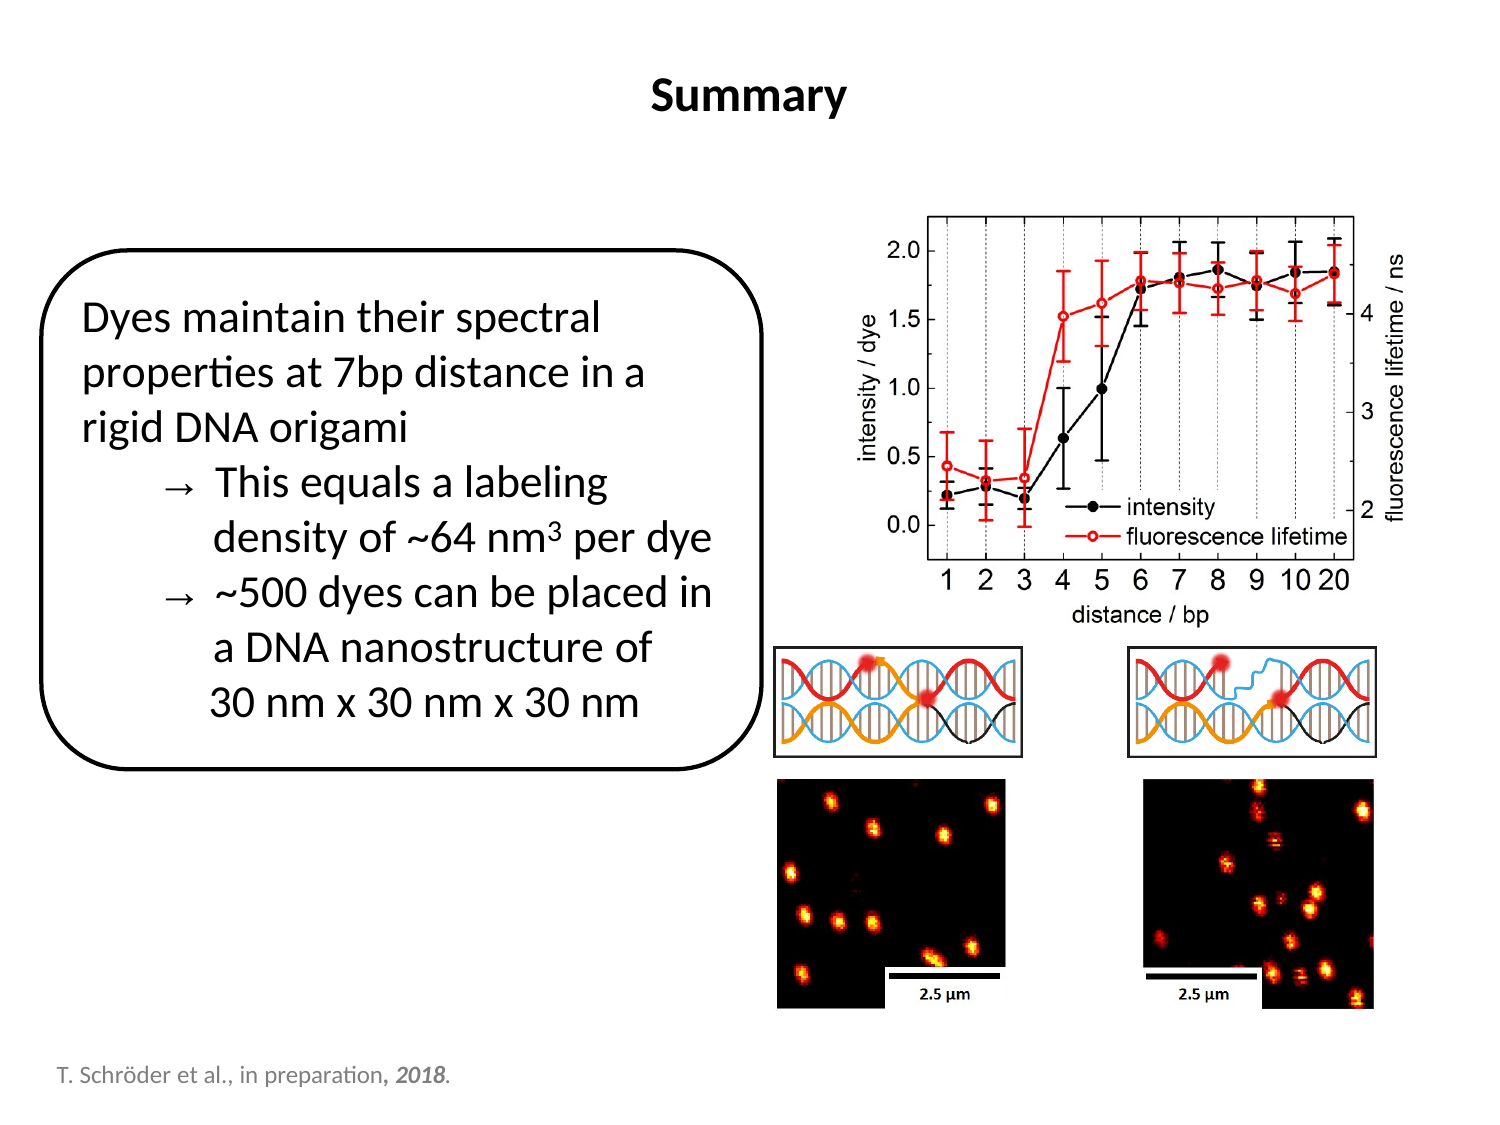

# Summary
Dyes maintain their spectral properties at 7bp distance in a rigid DNA origami
→ This equals a labeling density of ~64 nm3 per dye
→ ~500 dyes can be placed in
a DNA nanostructure of
30 nm x 30 nm x 30 nm
T. Schröder et al., in preparation, 2018.